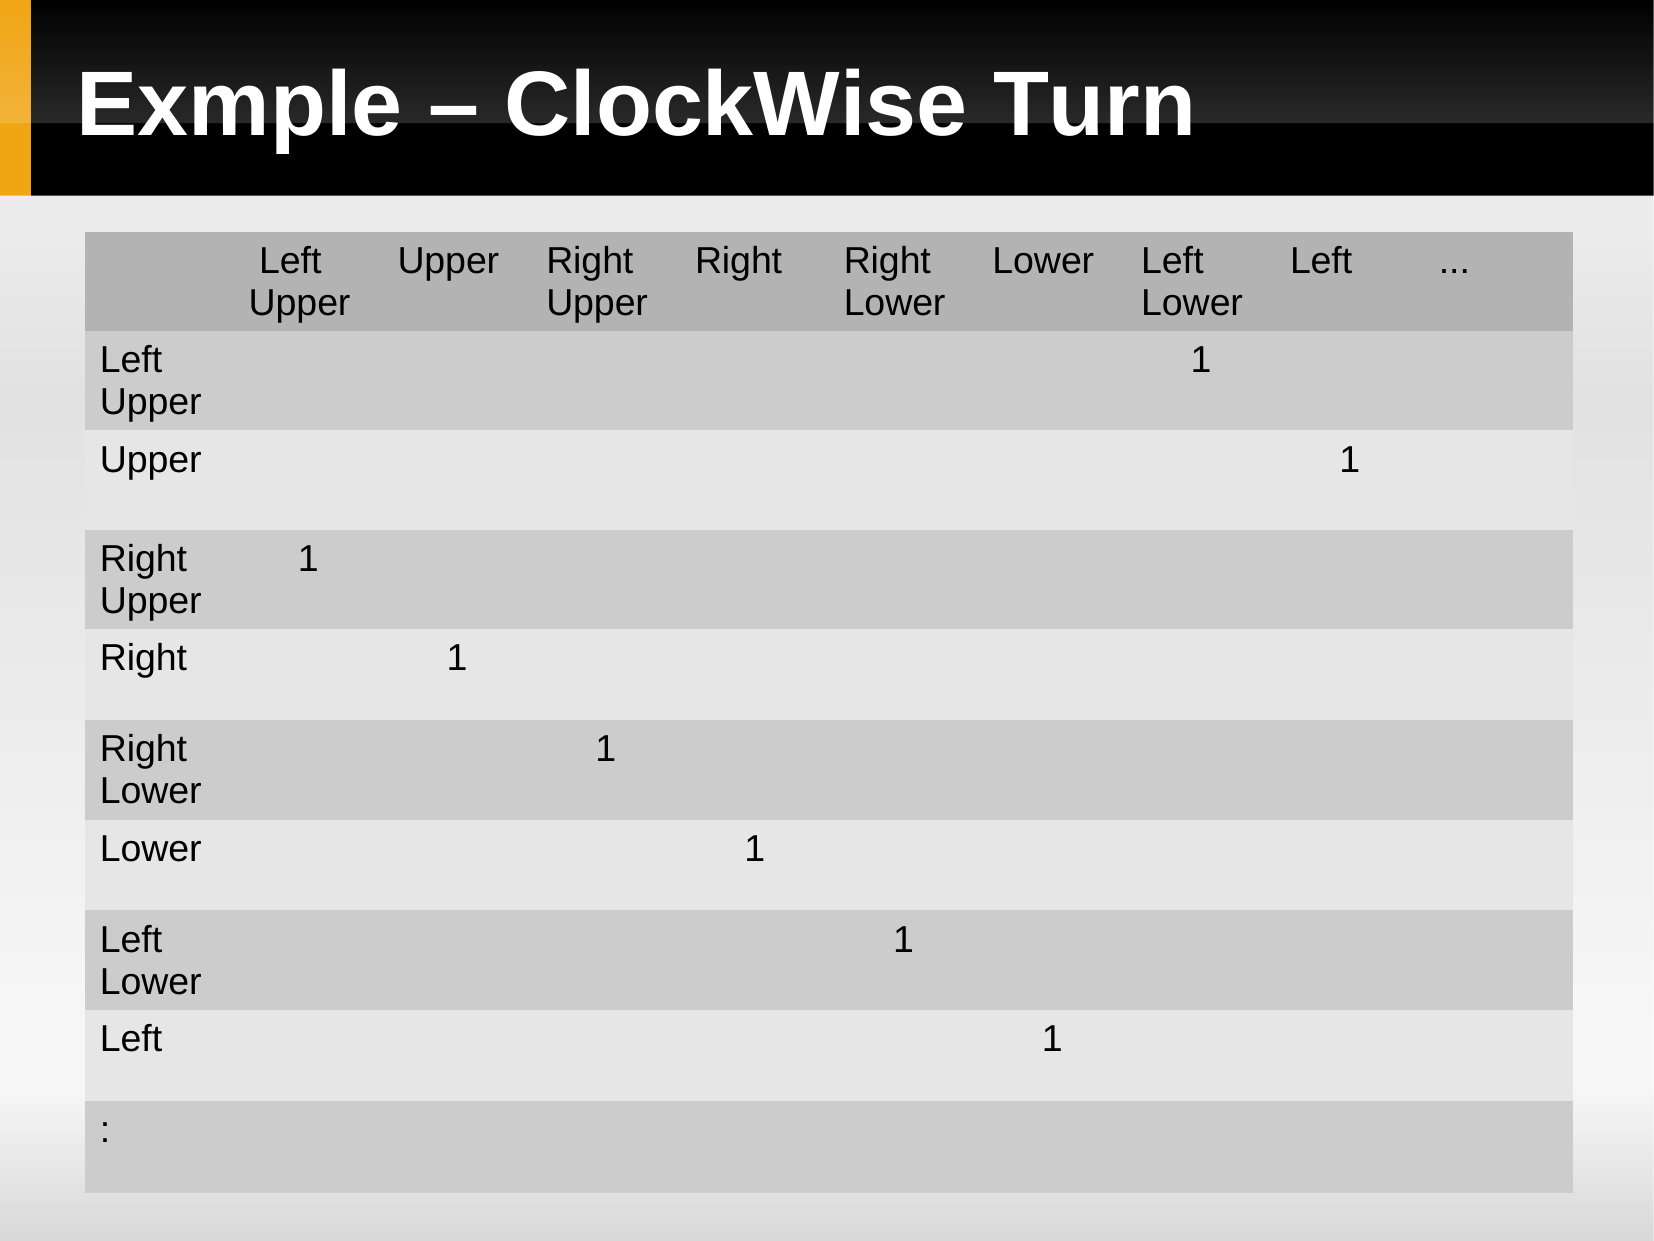

# Exmple – ClockWise Turn
| | Left Upper | Upper | Right Upper | Right | Right Lower | Lower | Left Lower | Left | ... |
| --- | --- | --- | --- | --- | --- | --- | --- | --- | --- |
| Left Upper | | | | | | | 1 | | |
| Upper | | | | | | | | 1 | |
| Right Upper | 1 | | | | | | | | |
| Right | | 1 | | | | | | | |
| Right Lower | | | 1 | | | | | | |
| Lower | | | | 1 | | | | | |
| Left Lower | | | | | 1 | | | | |
| Left | | | | | | 1 | | | |
| : | | | | | | | | | |